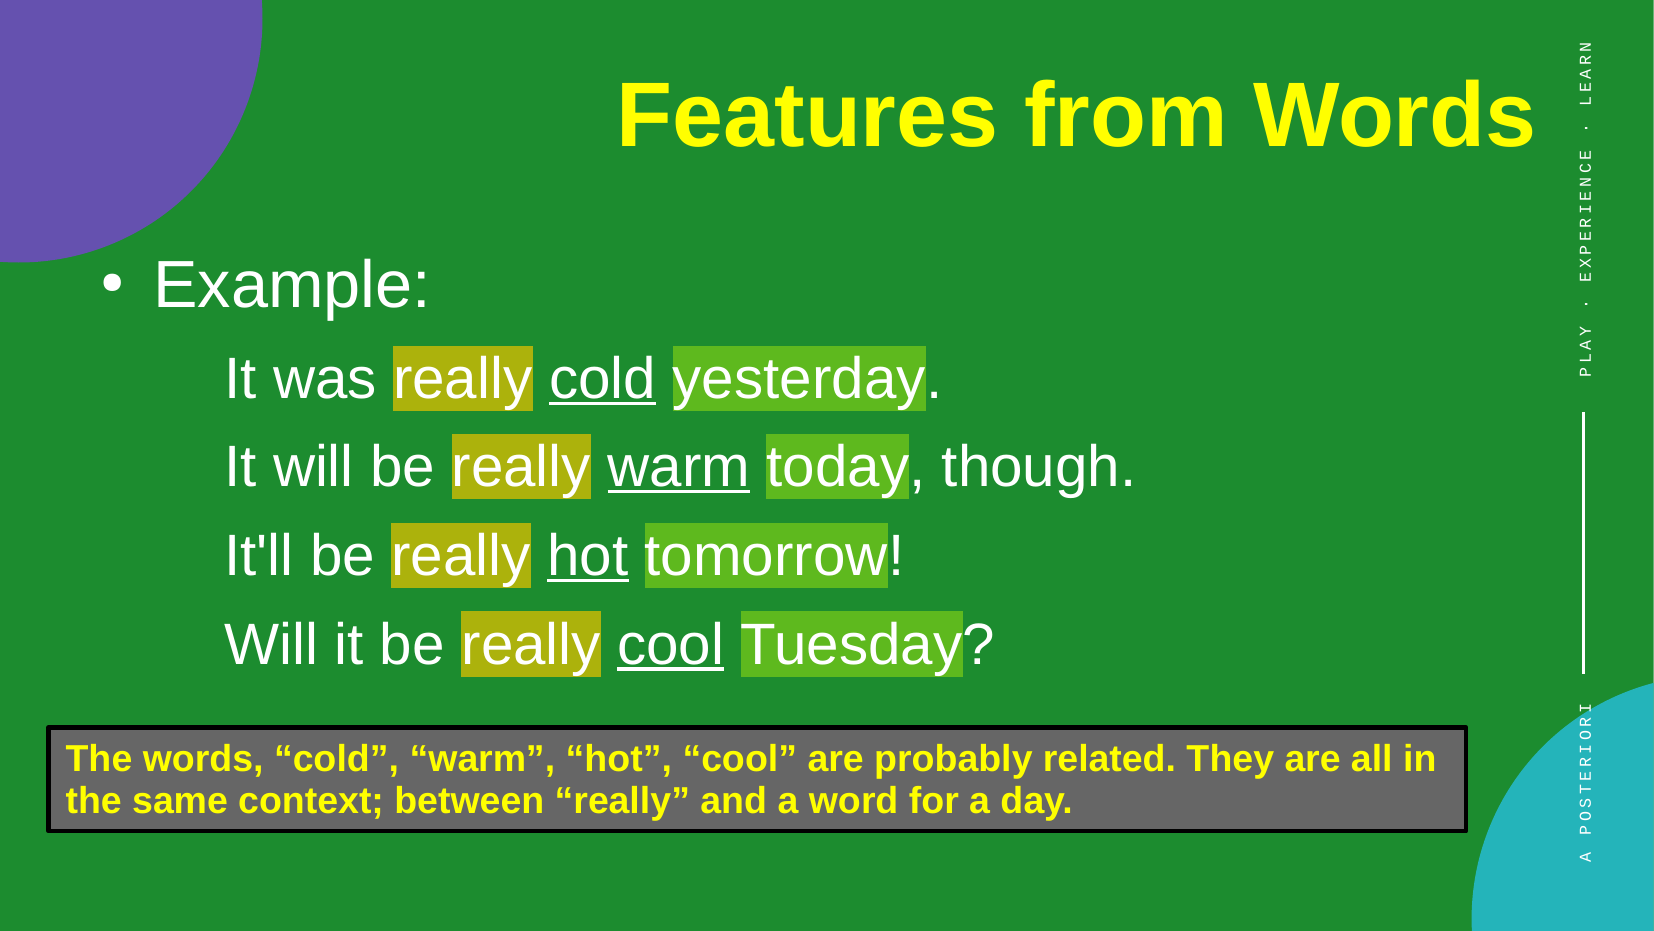

# Features from Words
Example:
It was really cold yesterday.
It will be really warm today, though.
It'll be really hot tomorrow!
Will it be really cool Tuesday?
The words, “cold”, “warm”, “hot”, “cool” are probably related. They are all in
the same context; between “really” and a word for a day.